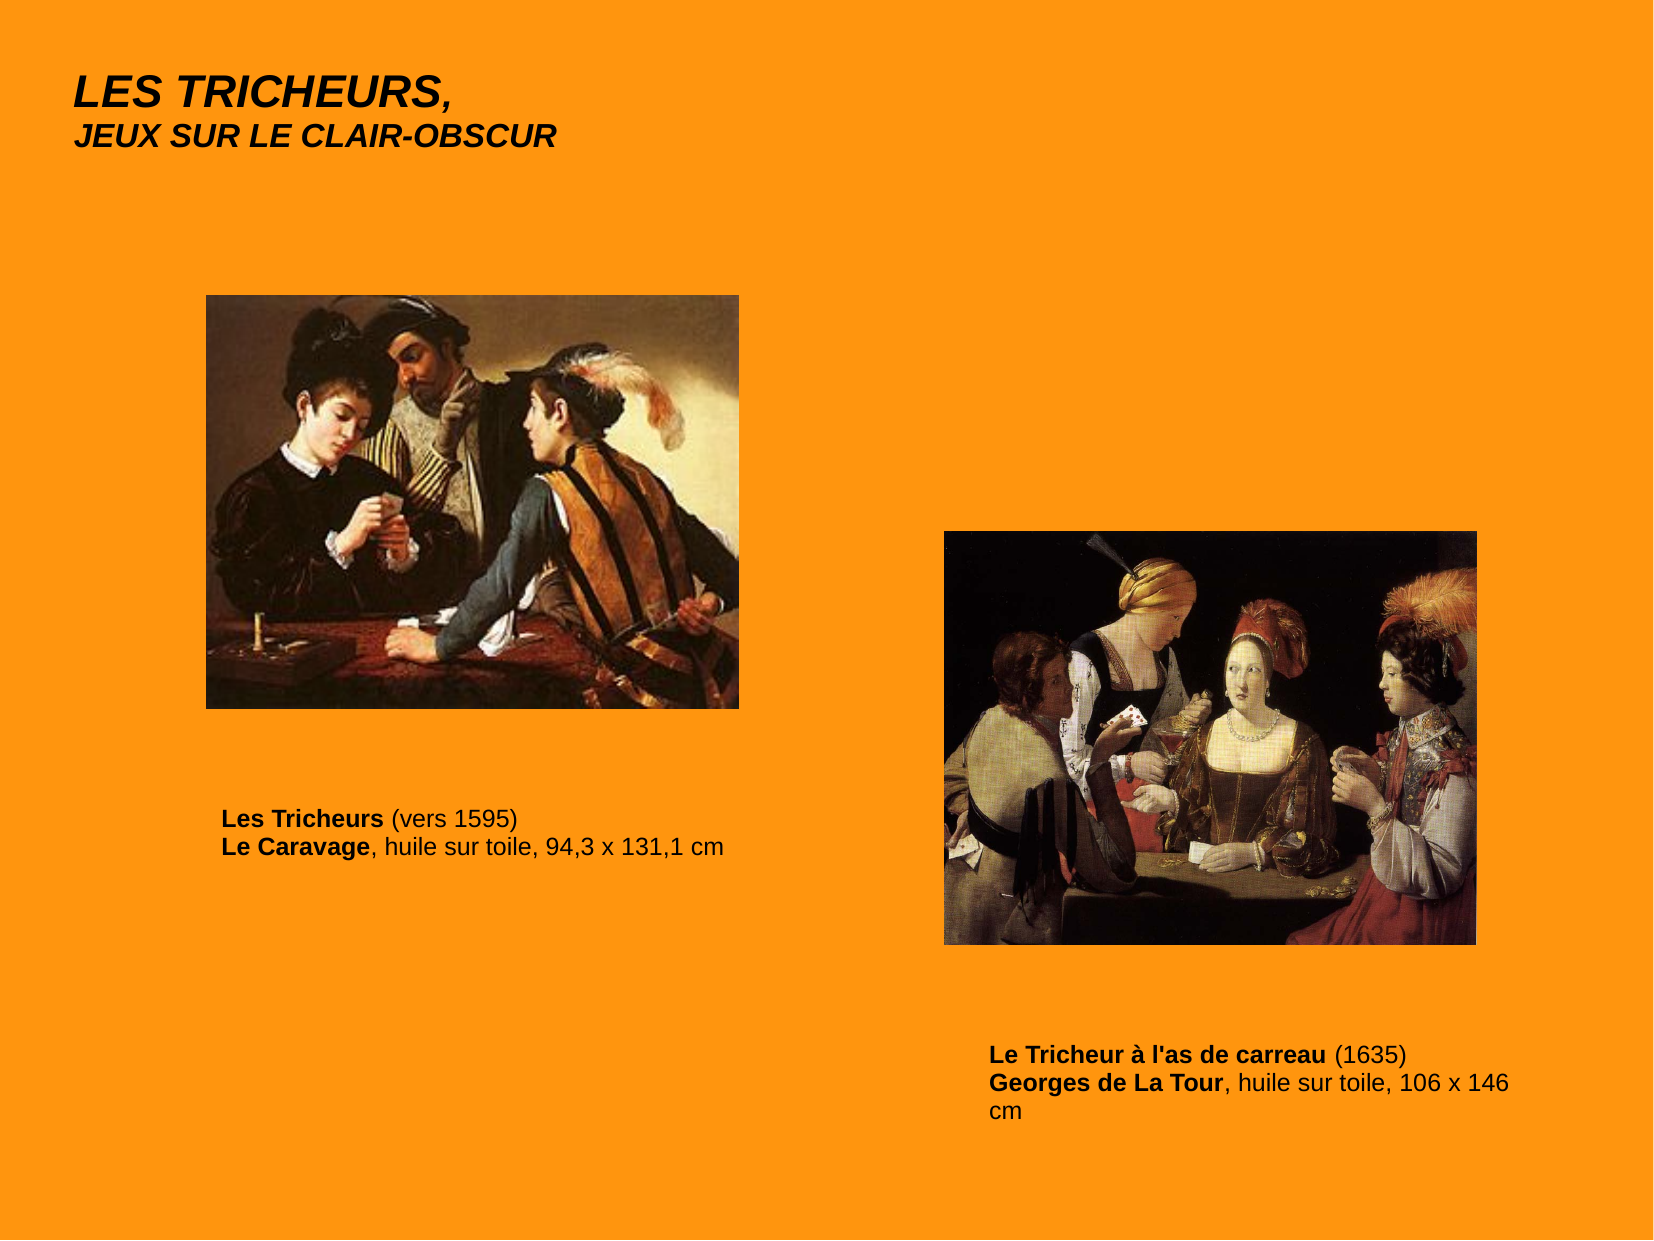

LES TRICHEURS,
JEUX SUR LE CLAIR-OBSCUR
Les Tricheurs (vers 1595)
Le Caravage, huile sur toile, 94,3 x 131,1 cm
Le Tricheur à l'as de carreau (1635)
Georges de La Tour, huile sur toile, 106 x 146 cm